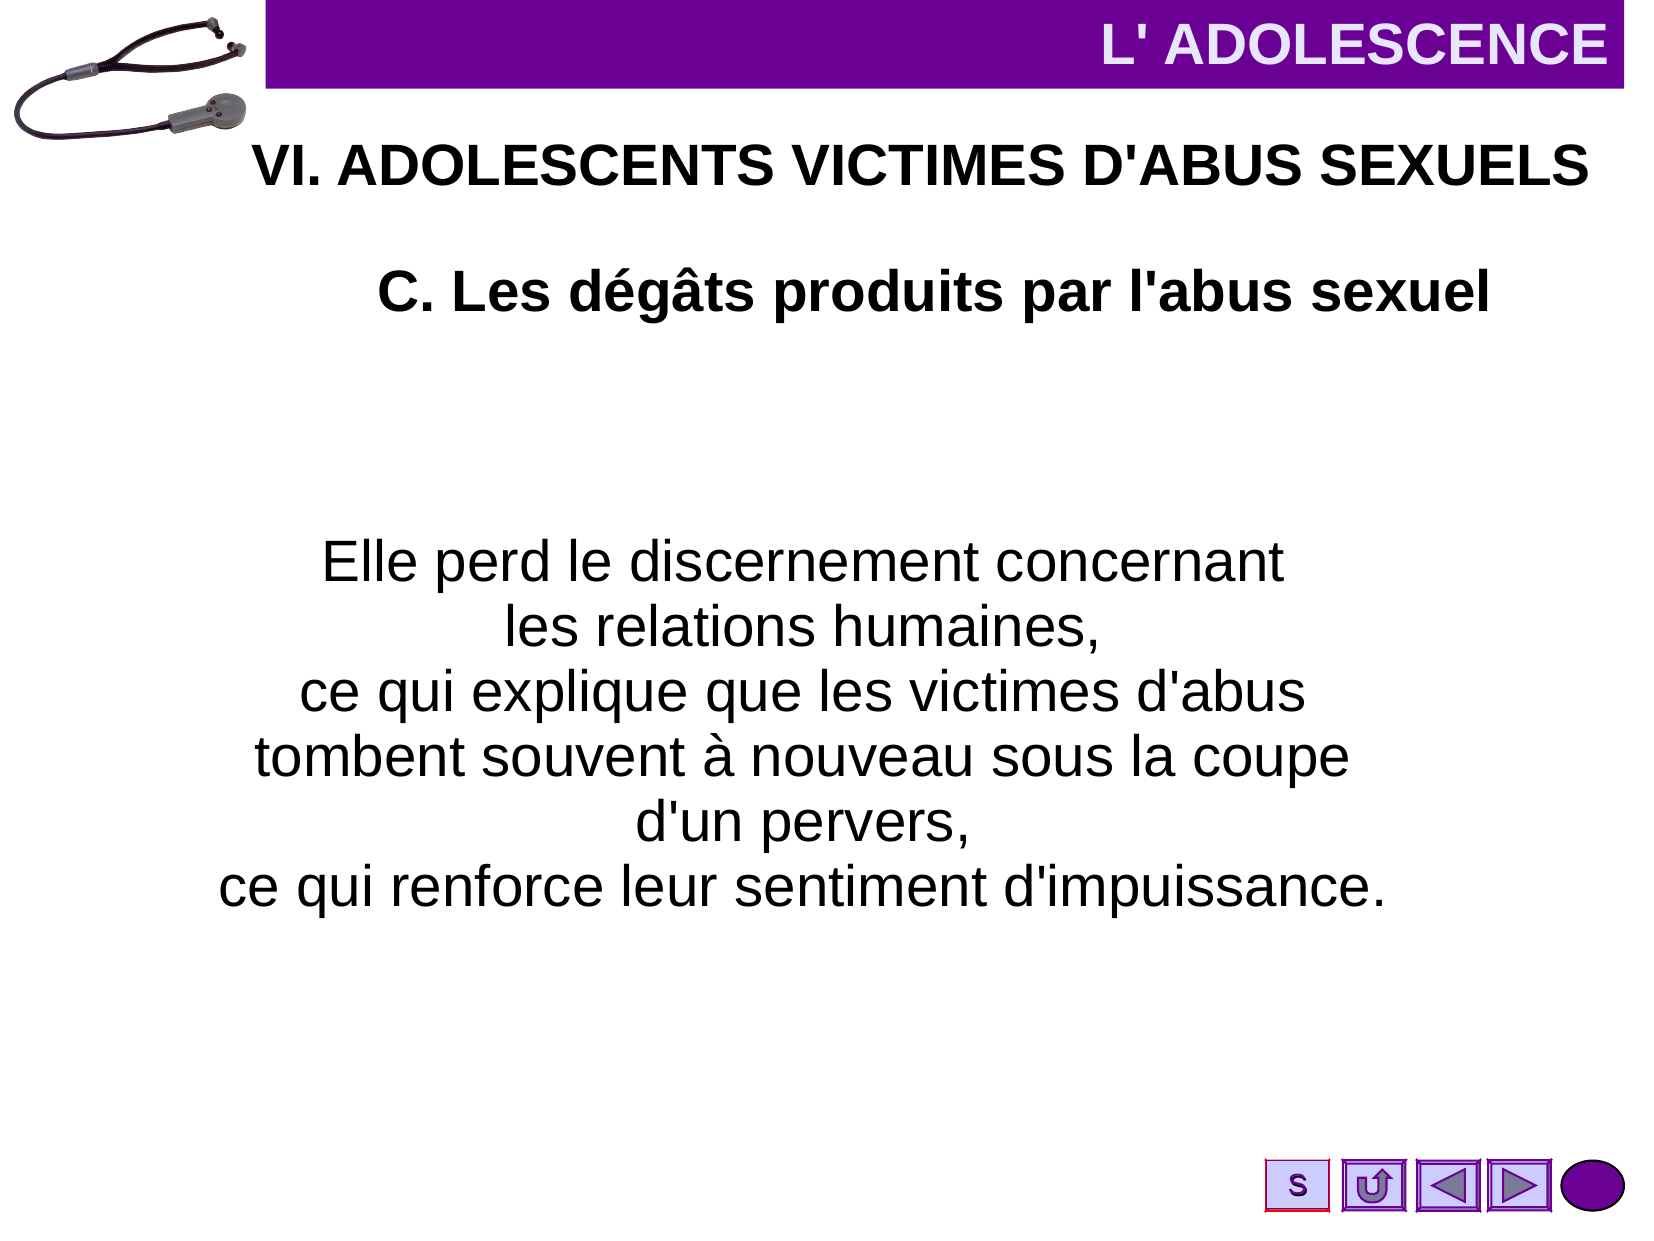

L' ADOLESCENCE
VI. ADOLESCENTS VICTIMES D'ABUS SEXUELS
 C. Les dégâts produits par l'abus sexuel
Elle perd le discernement concernant
les relations humaines,
ce qui explique que les victimes d'abus
tombent souvent à nouveau sous la coupe
d'un pervers,
ce qui renforce leur sentiment d'impuissance.